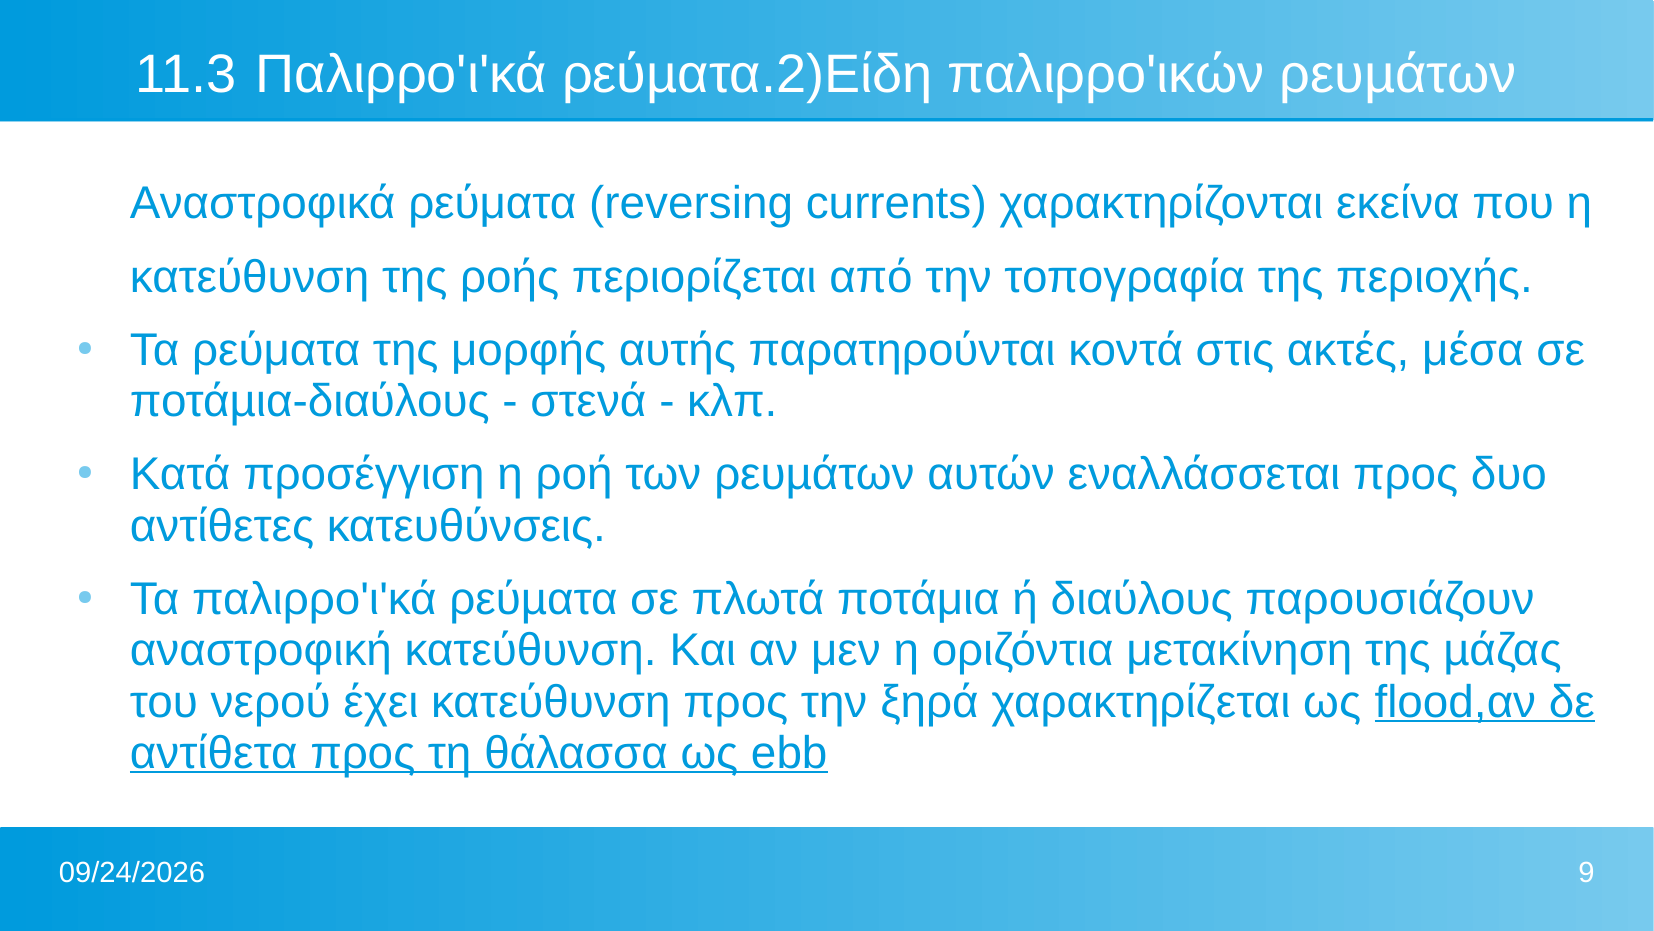

# 11.3 Παλιρρο'ι'κά ρεύµατα.2)Είδη παλιρρο'ικών ρευµάτων
Αναστροφικά ρεύματα (reversing currents) χαρακτηρίζονται εκείνα που η
κατεύθυνση της ροής περιορίζεται από την τοπογραφία της περιοχής.
Τα ρεύματα της μορφής αυτής παρατηρούνται κοντά στις ακτές, μέσα σε ποτάµια-διαύλους - στενά - κλπ.
Κατά προσέγγιση η ροή των ρευµάτων αυτών εναλλάσσεται προς δυο αντίθετες κατευθύνσεις.
Τα παλιρρο'ι'κά ρεύµατα σε πλωτά ποτάμια ή διαύλους παρουσιάζουν αναστροφική κατεύθυνση. Και αν μεν η οριζόντια μετακίνηση της µάζας του νερού έχει κατεύθυνση προς την ξηρά χαρακτηρίζεται ως flood,αν δε αντίθετα προς τη θάλασσα ως ebb
9